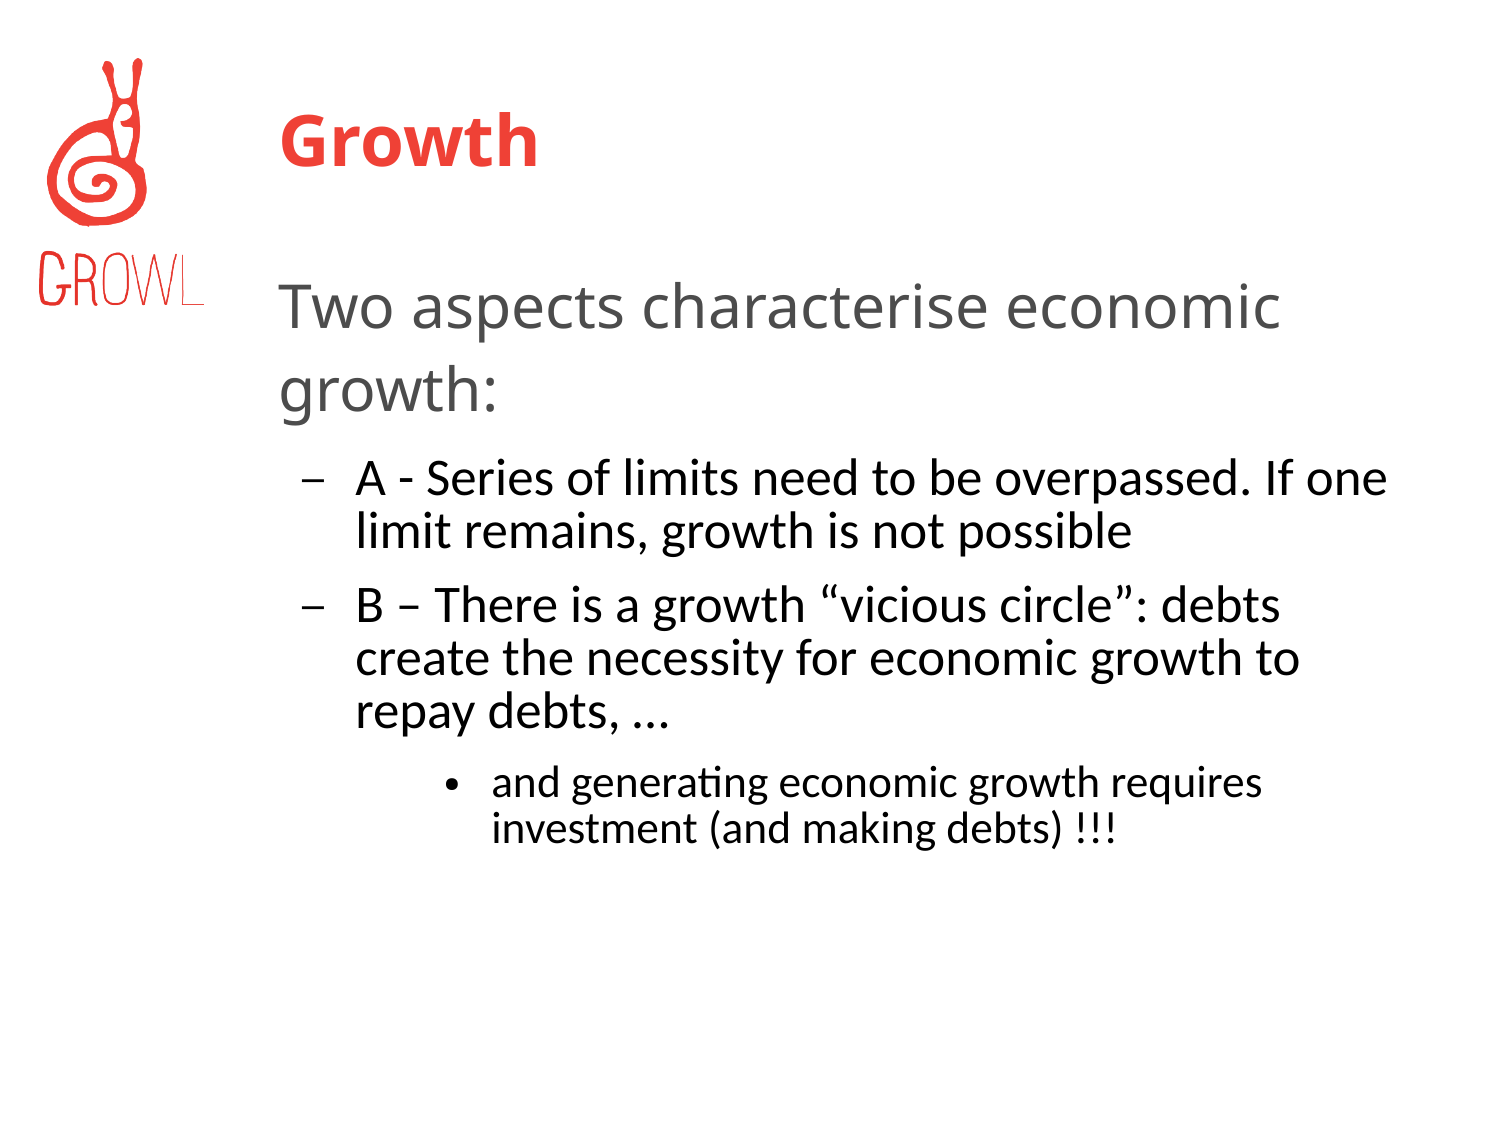

# Growth
Two aspects characterise economic growth:
A - Series of limits need to be overpassed. If one limit remains, growth is not possible
B – There is a growth “vicious circle”: debts create the necessity for economic growth to repay debts, …
and generating economic growth requires investment (and making debts) !!!